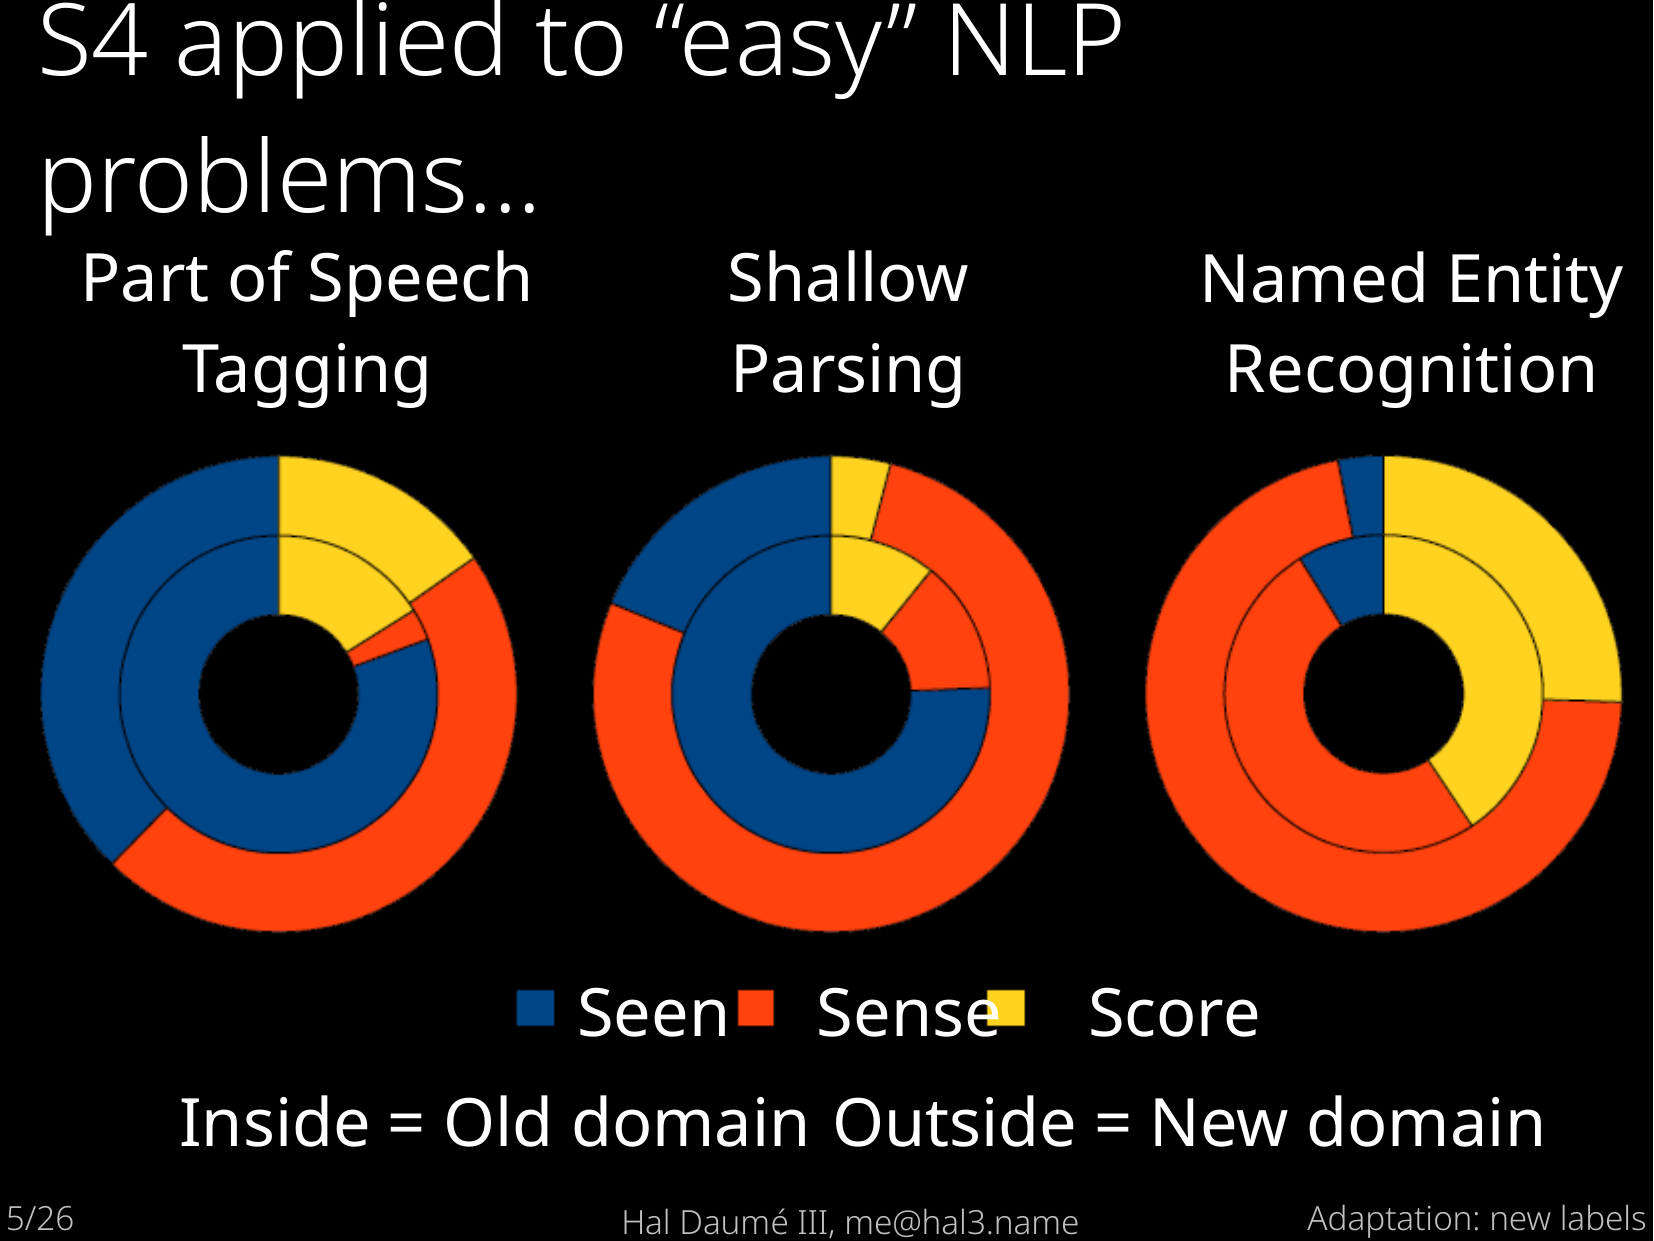

# S4 applied to “easy” NLP problems...
Part of Speech
Tagging
Shallow
Parsing
Named Entity
Recognition
Seen Sense Score
Inside = Old domain
Outside = New domain